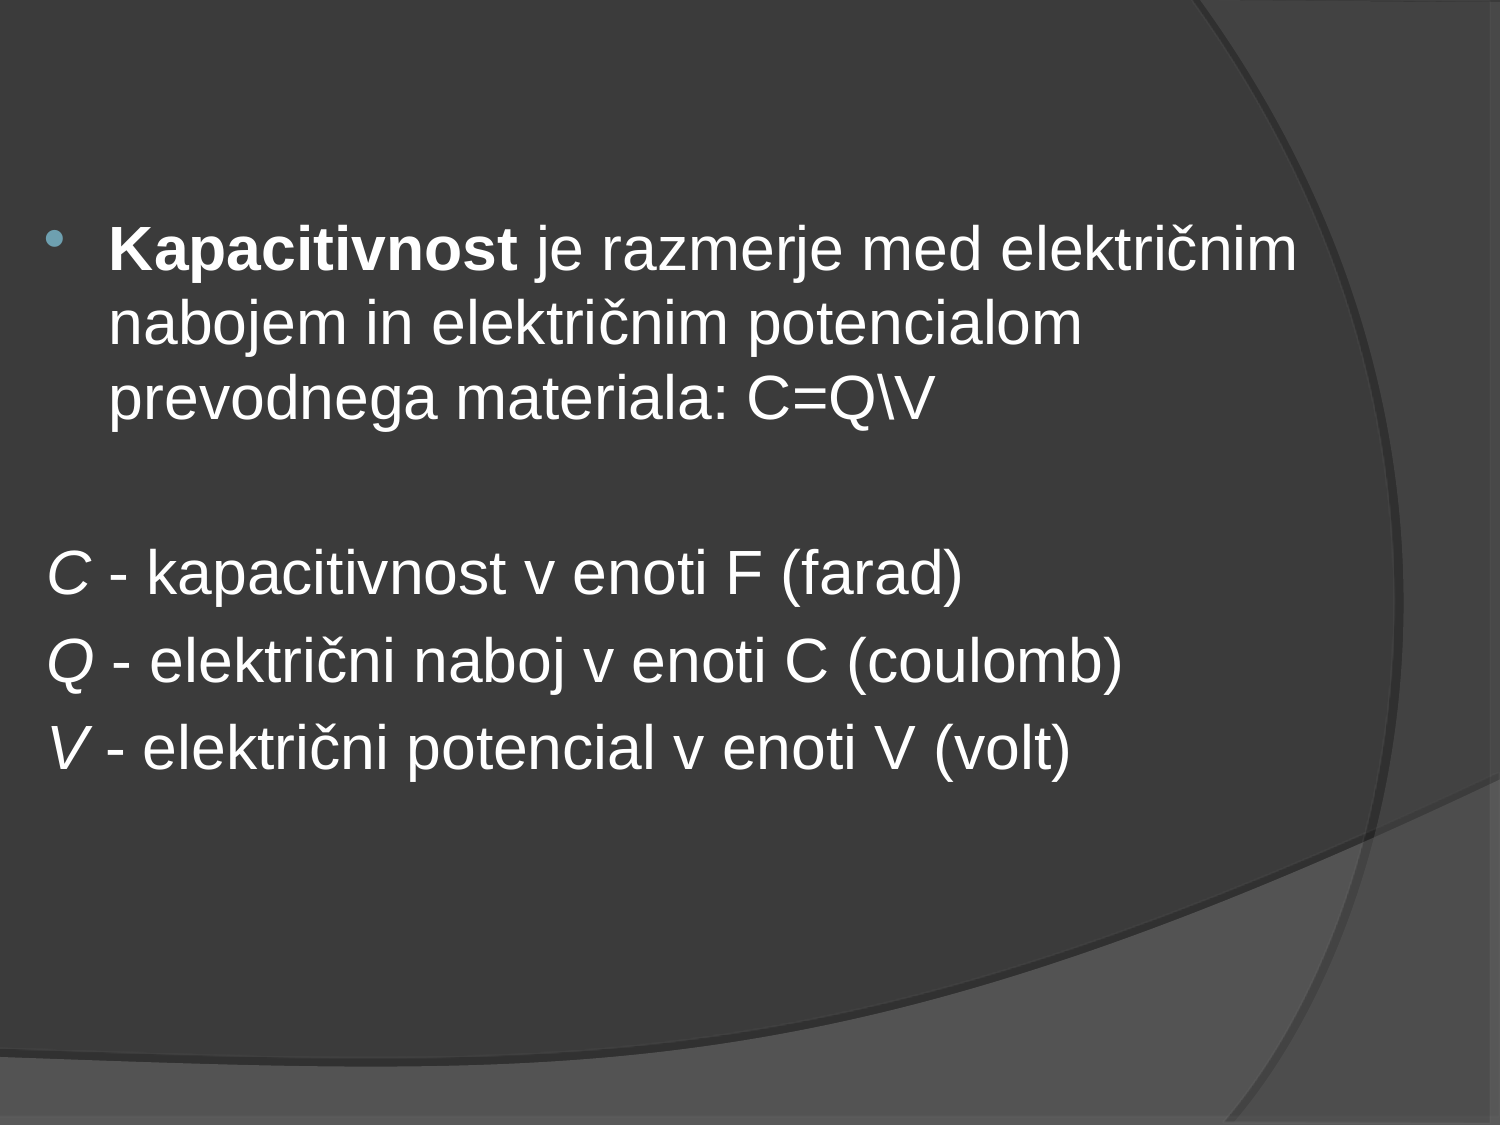

# Kapacitivnost je razmerje med električnim nabojem in električnim potencialom prevodnega materiala: C=Q\V
C - kapacitivnost v enoti F (farad)
Q - električni naboj v enoti C (coulomb)
V - električni potencial v enoti V (volt)